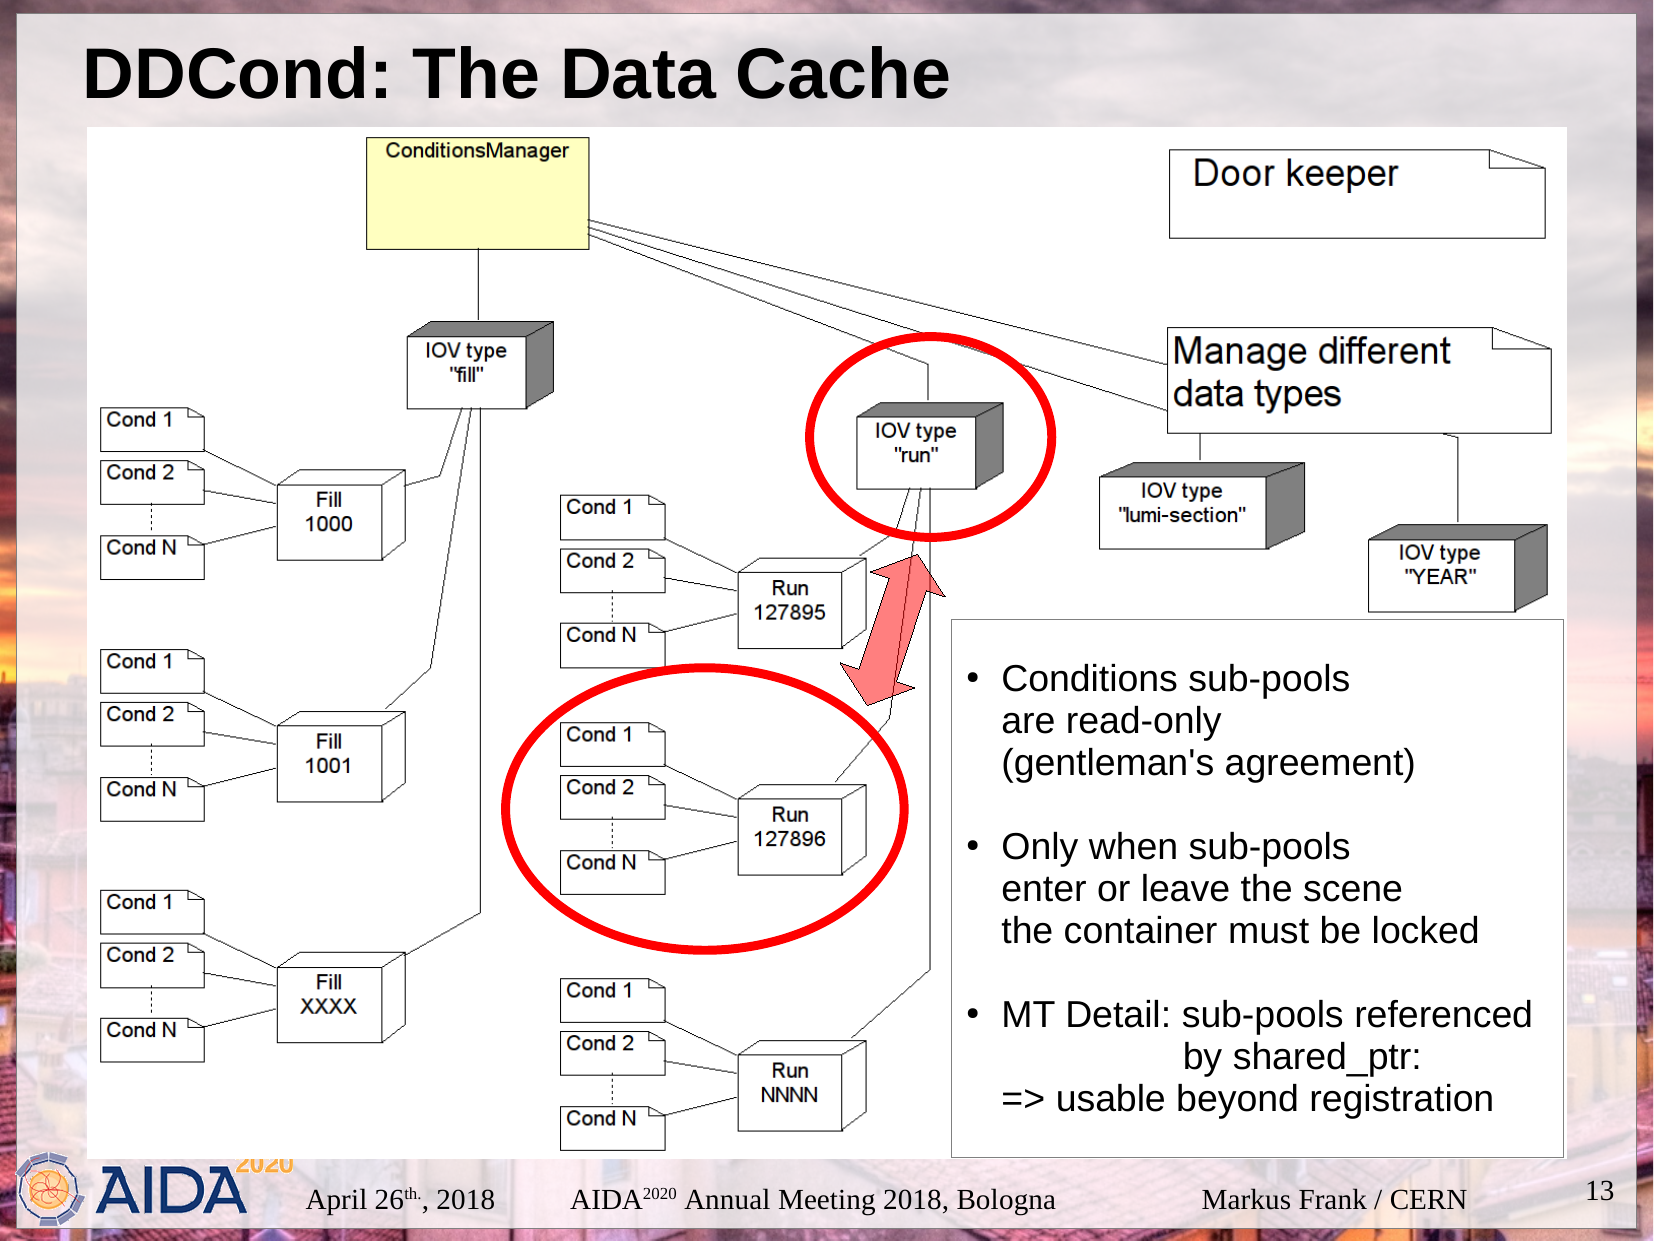

# DDCond: The Data Cache
Conditions sub-pools
are read-only
(gentleman's agreement)
Only when sub-pools
enter or leave the scene
the container must be locked
MT Detail: sub-pools referenced
		 by shared_ptr:
=> usable beyond registration
13
February, 4th. 2014
CLIC Workshop at CERN, Markus Frank / CERN